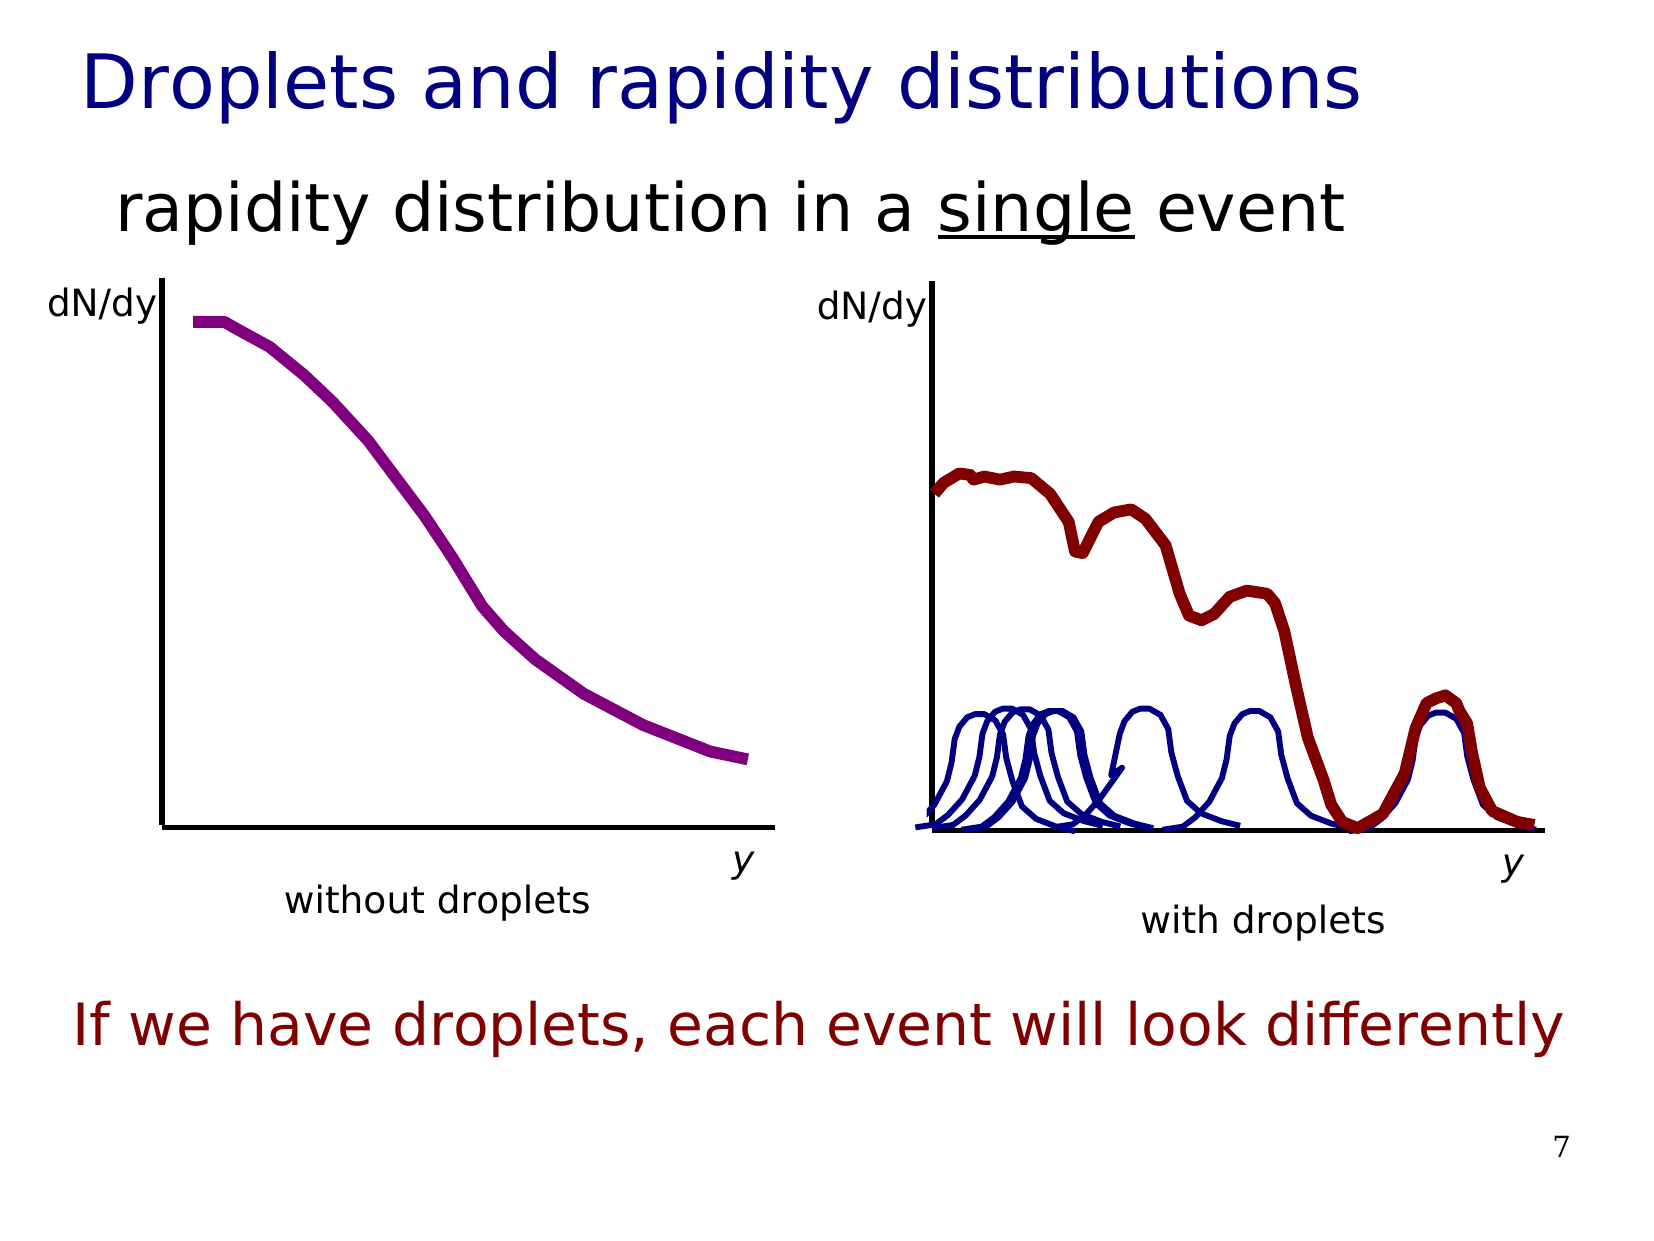

# Droplets and rapidity distributions
rapidity distribution in a single event
dN/dy
dN/dy
y
y
without droplets
with droplets
If we have droplets, each event will look differently
7